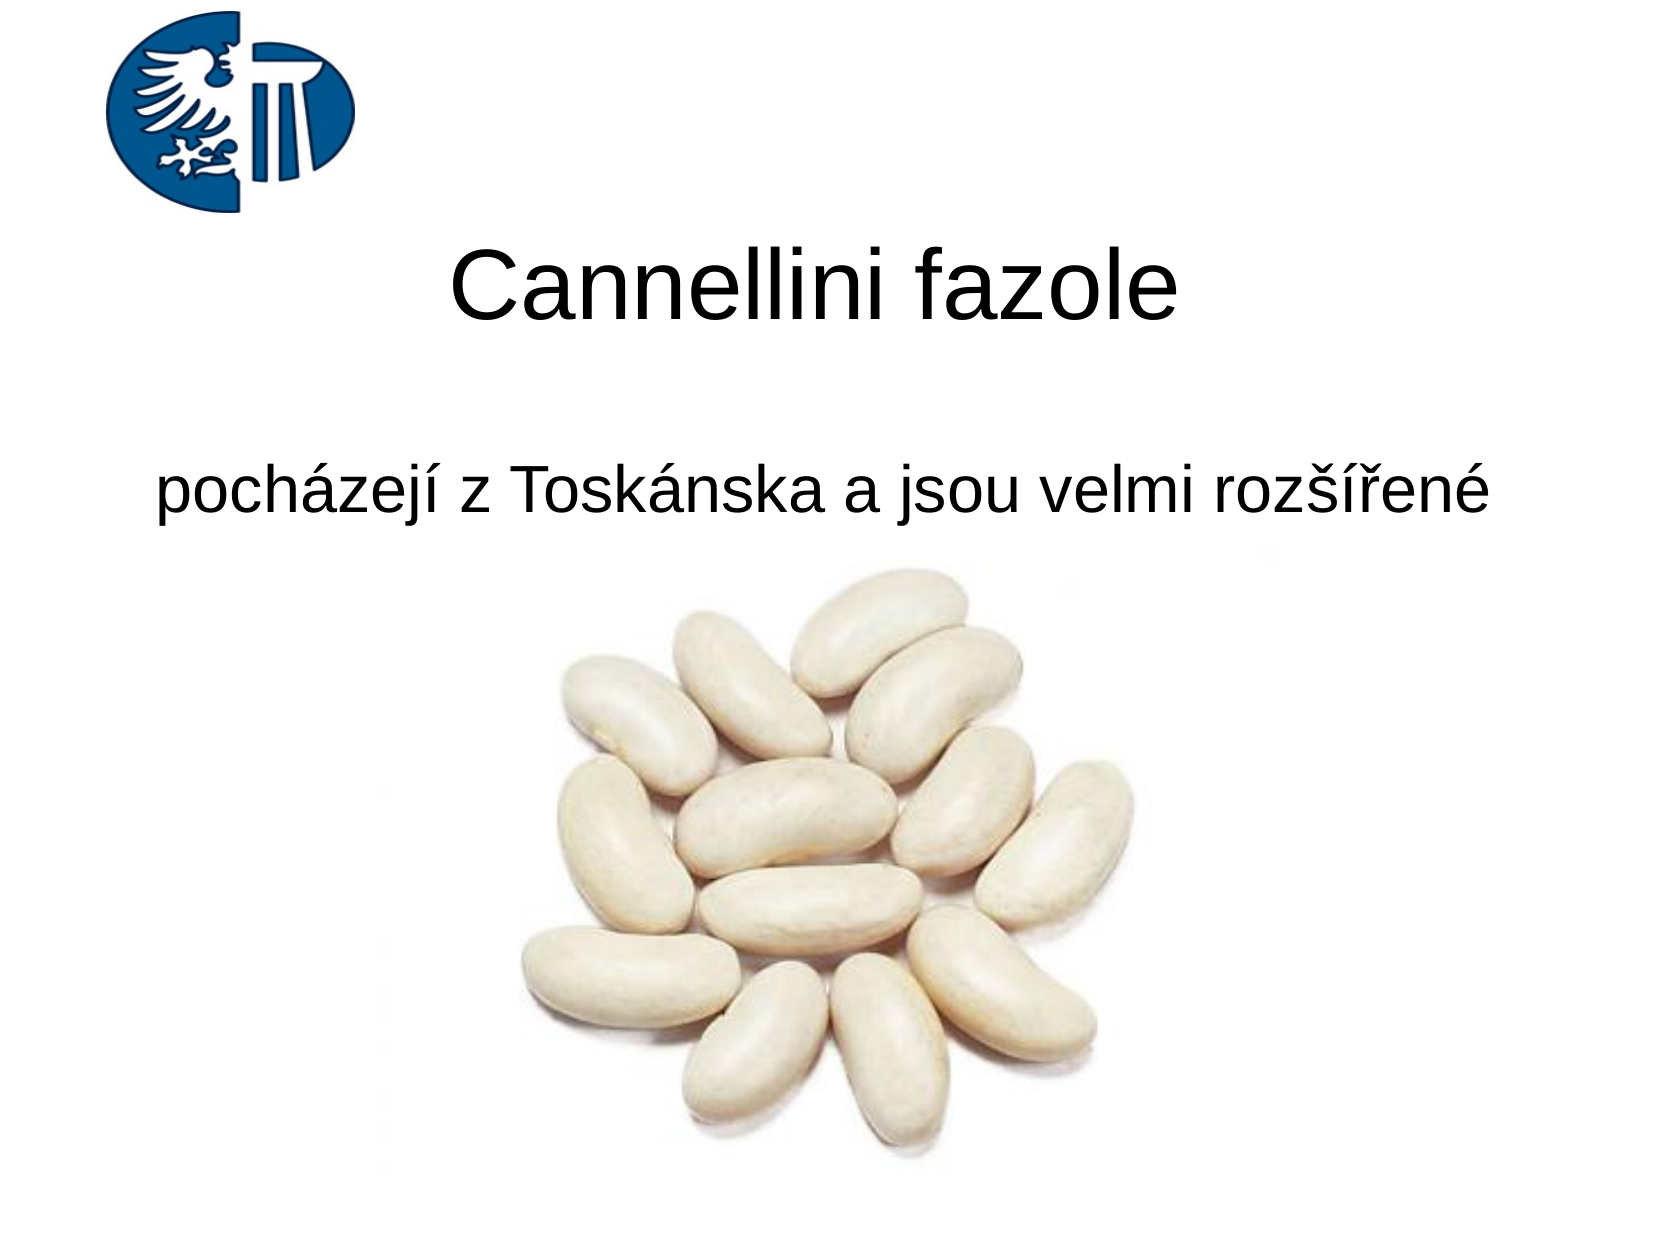

# Cannellini fazole pocházejí z Toskánska a jsou velmi rozšířené